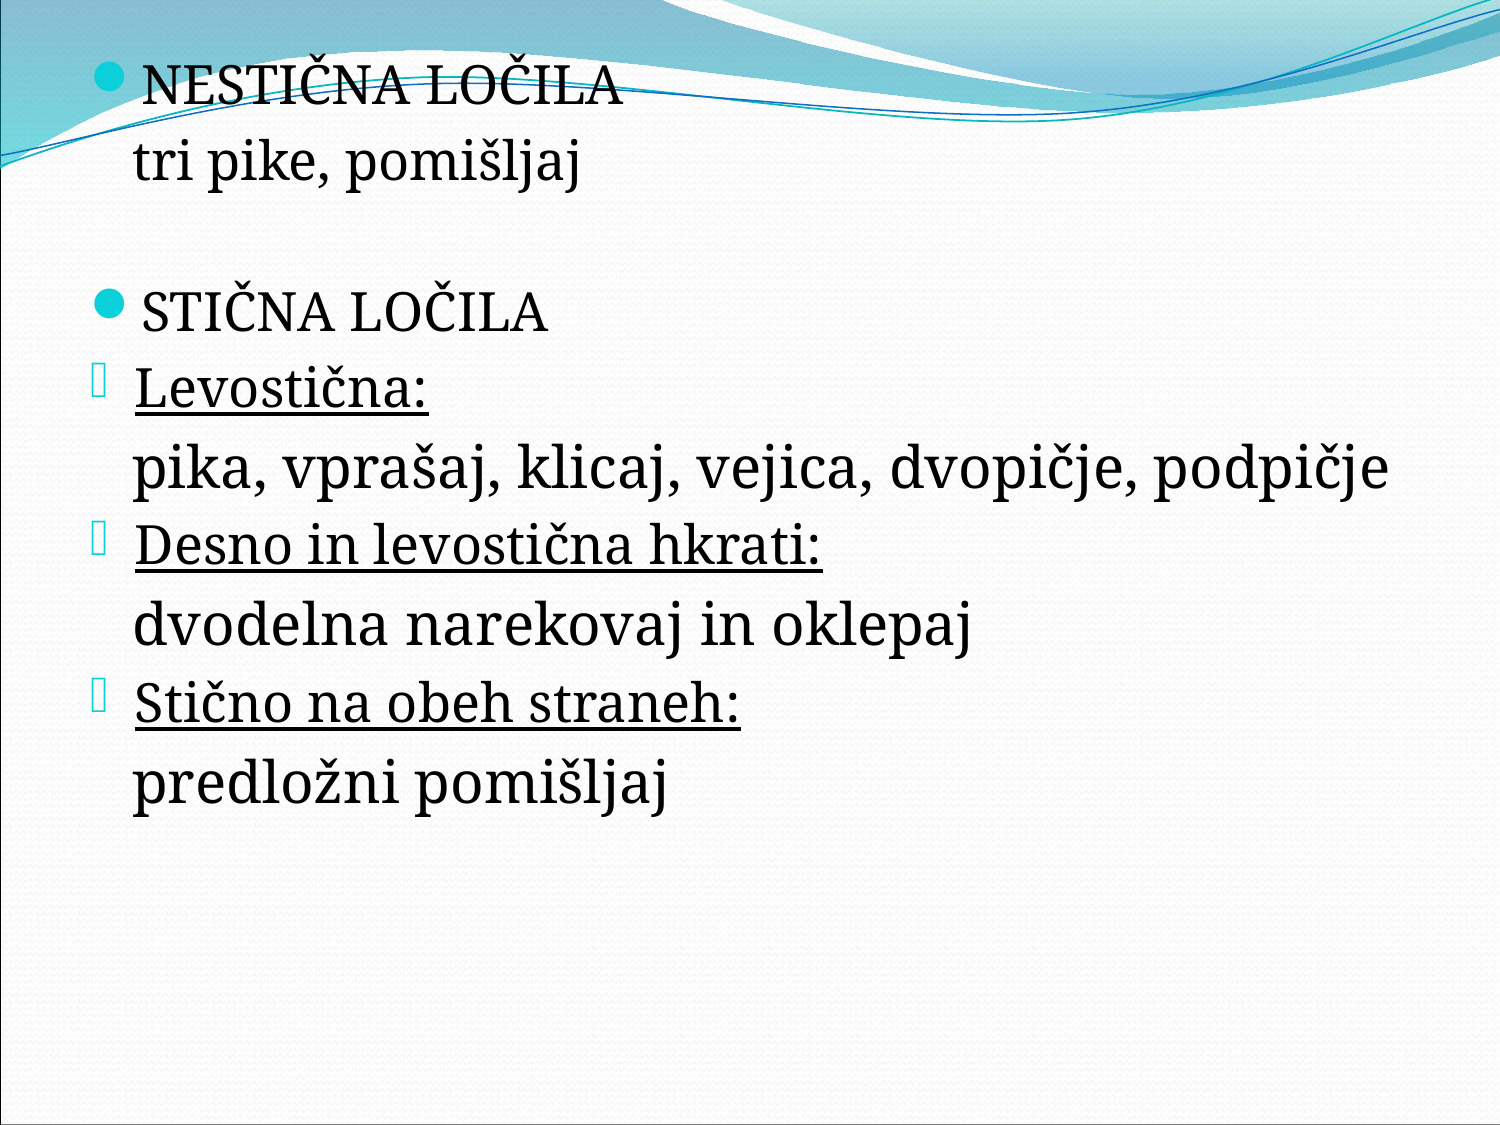

NESTIČNA LOČILA
 tri pike, pomišljaj
STIČNA LOČILA
Levostična:
 pika, vprašaj, klicaj, vejica, dvopičje, podpičje
Desno in levostična hkrati:
 dvodelna narekovaj in oklepaj
Stično na obeh straneh:
 predložni pomišljaj
#